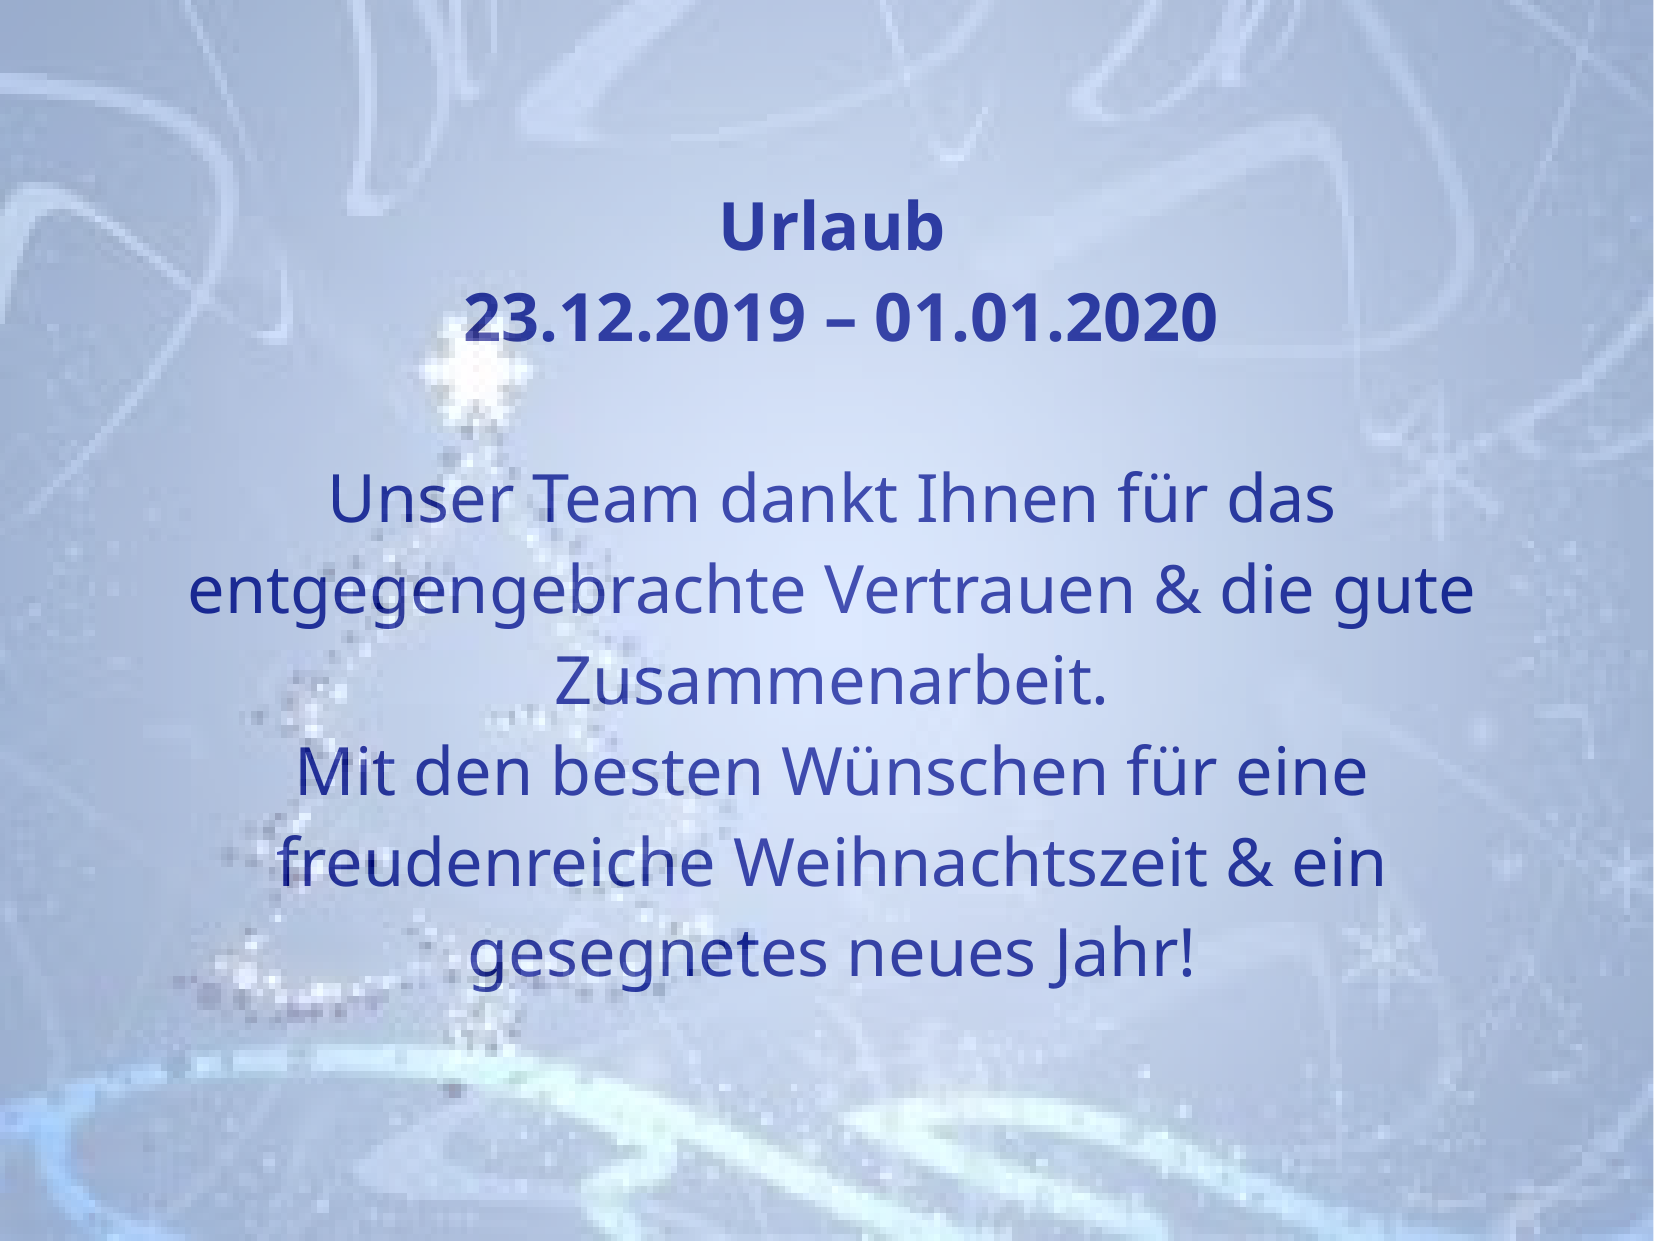

# Team dankt Ihnen für das entg ervice Schultzachtszeit & ein gesegnetes neues Jahr!
Urlaub
 23.12.2019 – 01.01.2020
Unser Team dankt Ihnen für das entgegengebrachte Vertrauen & die gute Zusammenarbeit.
Mit den besten Wünschen für eine freudenreiche Weihnachtszeit & ein gesegnetes neues Jahr!